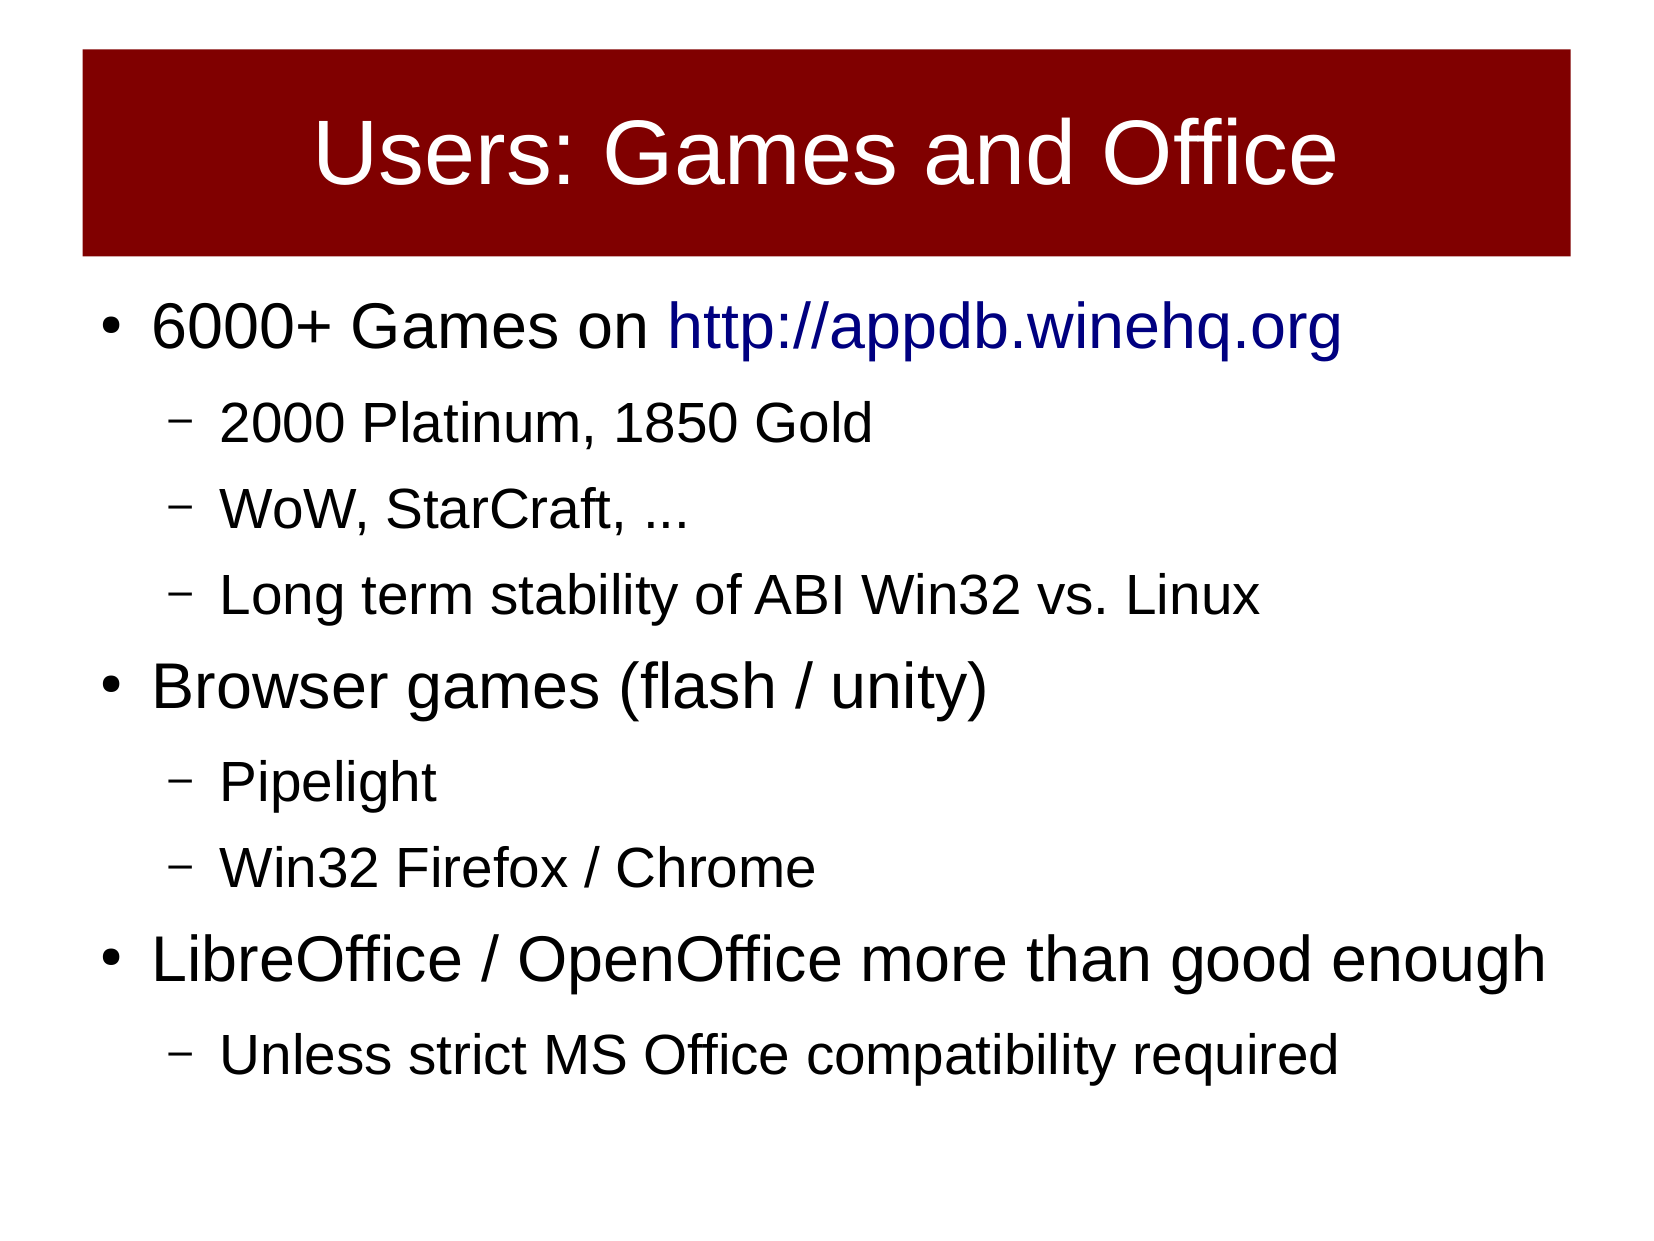

# Users: Games and Office
6000+ Games on http://appdb.winehq.org
2000 Platinum, 1850 Gold
WoW, StarCraft, ...
Long term stability of ABI Win32 vs. Linux
Browser games (flash / unity)
Pipelight
Win32 Firefox / Chrome
LibreOffice / OpenOffice more than good enough
Unless strict MS Office compatibility required